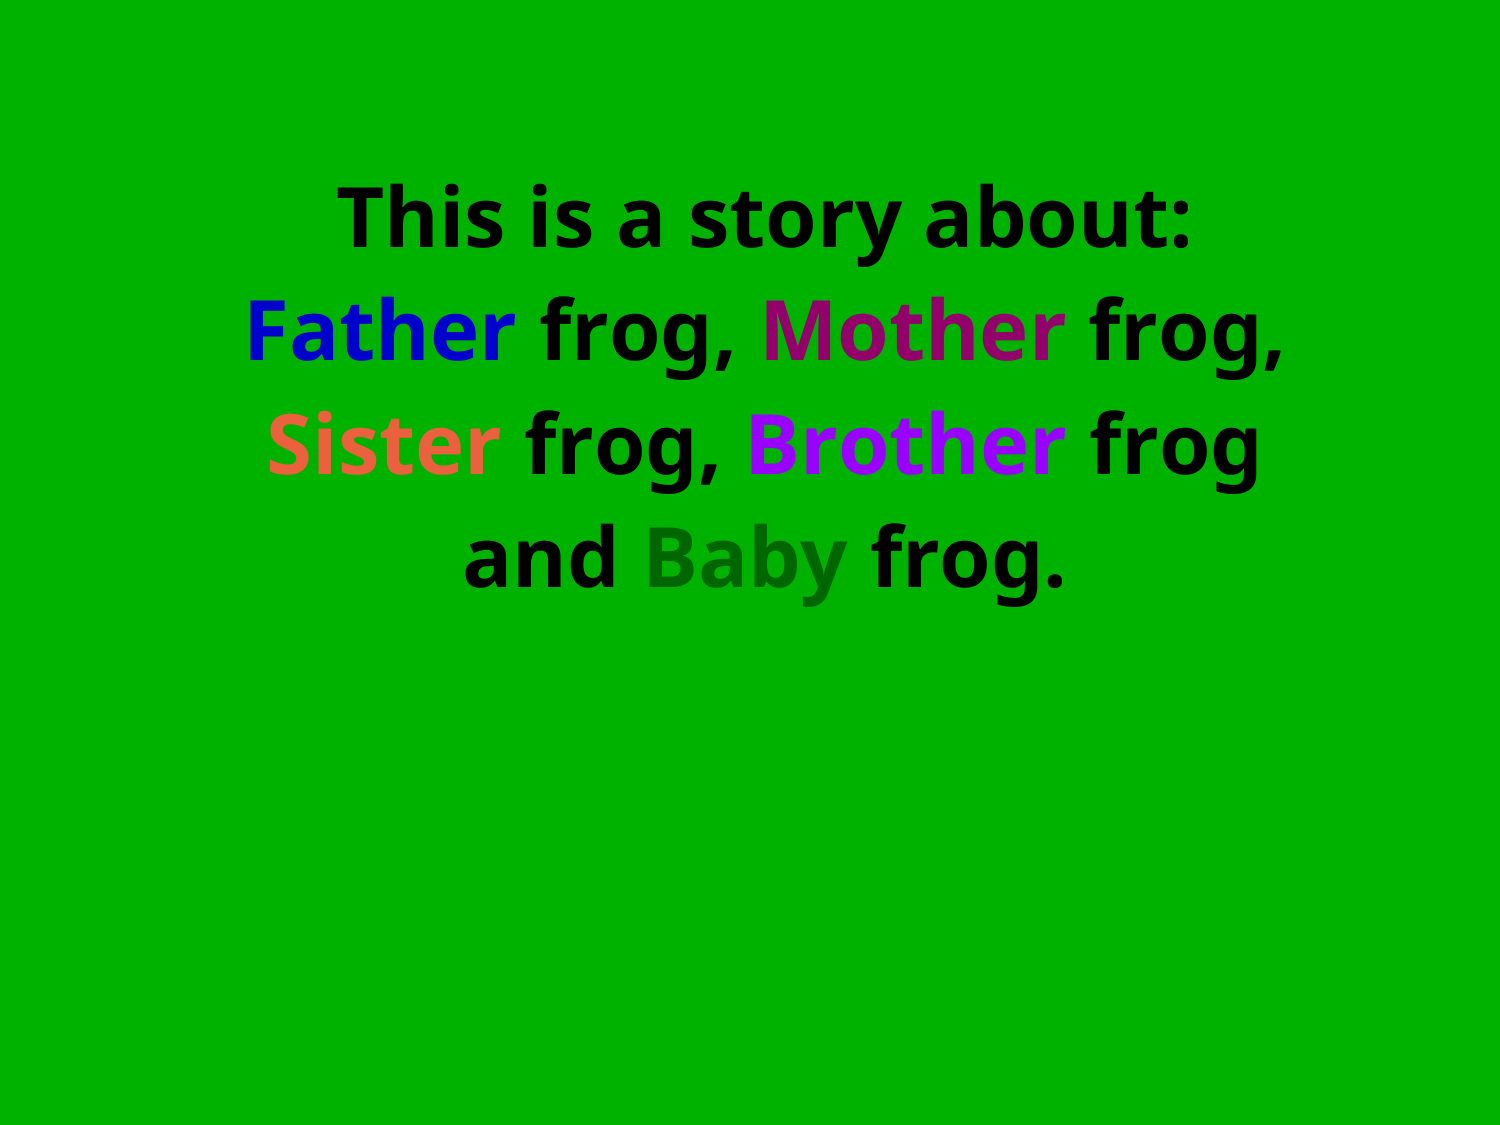

# This is a story about: Father frog, Mother frog, Sister frog, Brother frog and Baby frog.